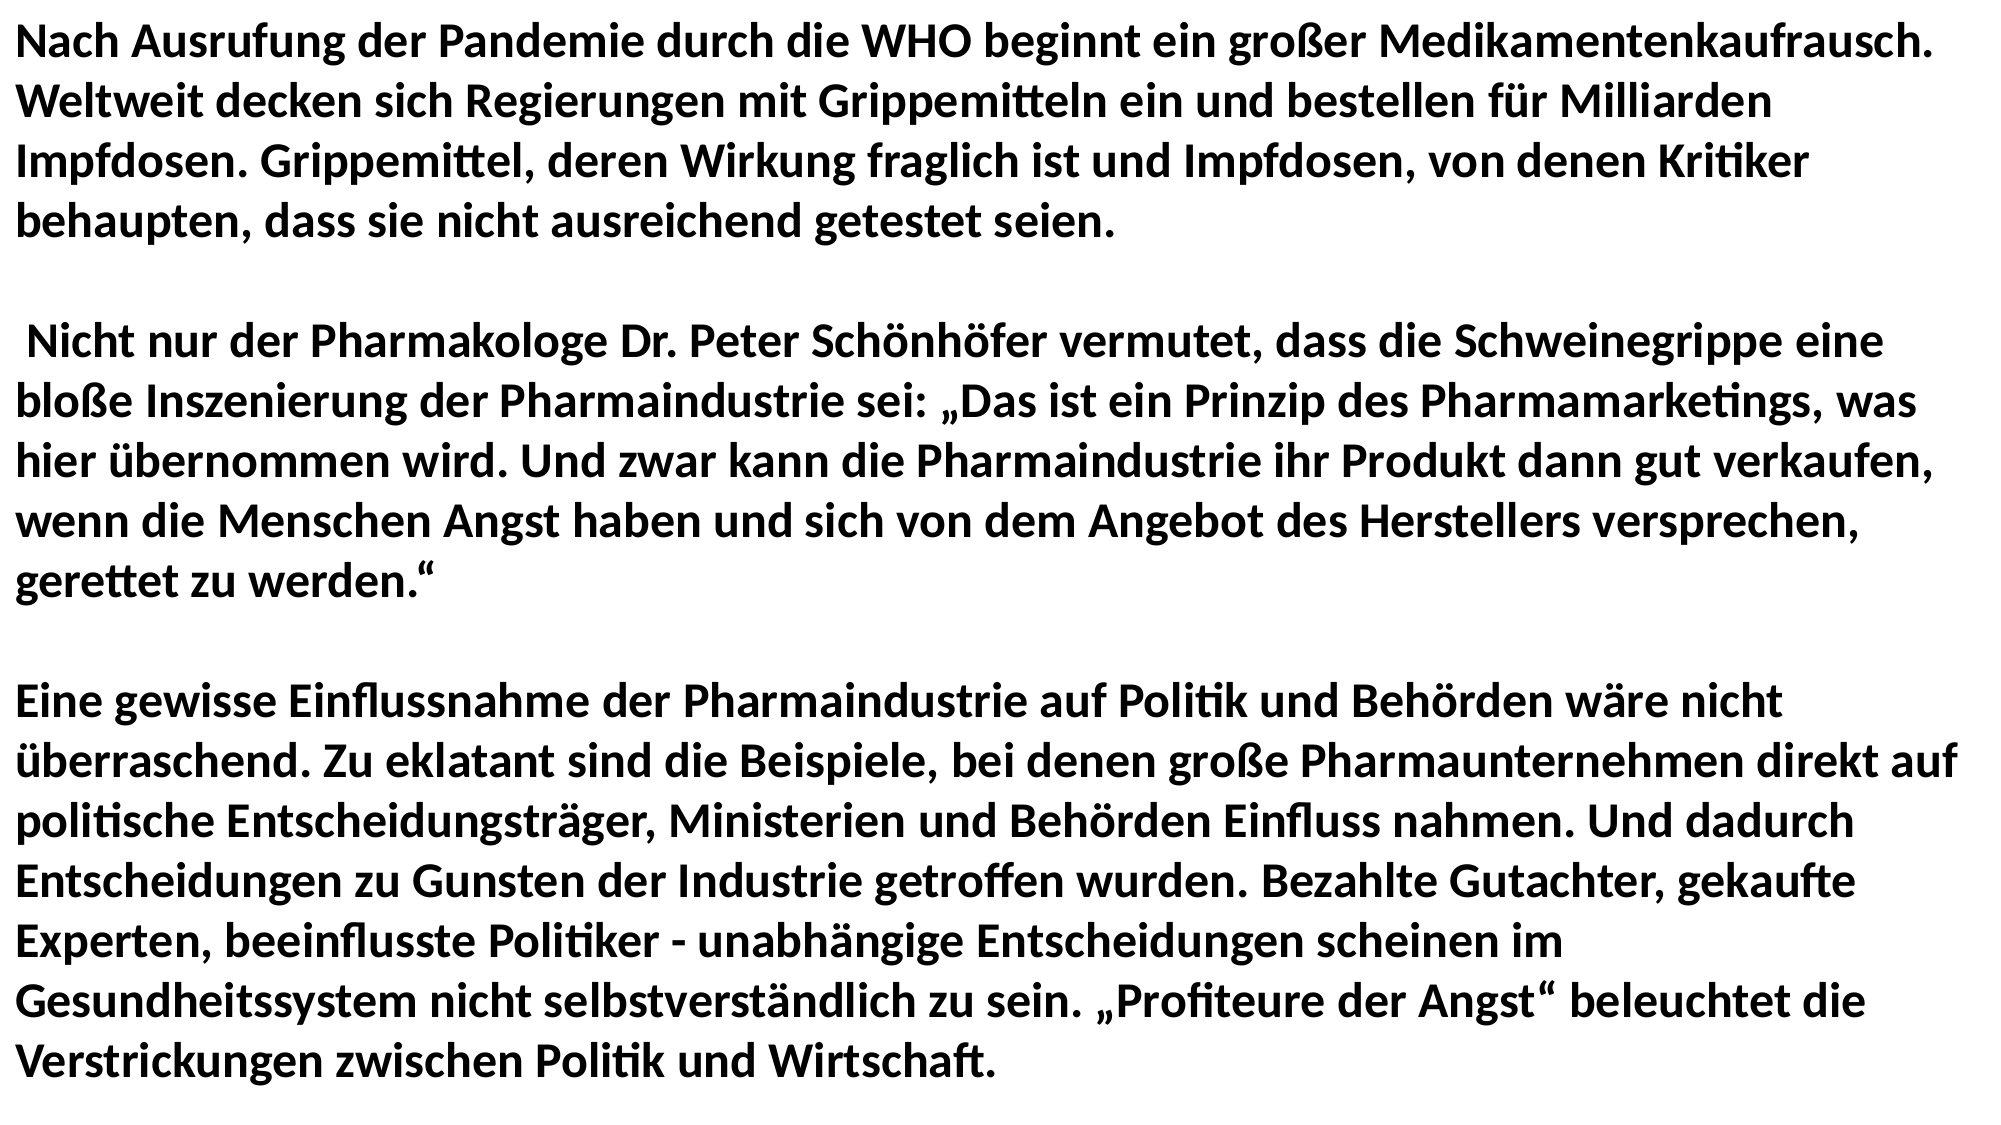

Nach Ausrufung der Pandemie durch die WHO beginnt ein großer Medikamentenkaufrausch. Weltweit decken sich Regierungen mit Grippemitteln ein und bestellen für Milliarden Impfdosen. Grippemittel, deren Wirkung fraglich ist und Impfdosen, von denen Kritiker behaupten, dass sie nicht ausreichend getestet seien.
 Nicht nur der Pharmakologe Dr. Peter Schönhöfer vermutet, dass die Schweinegrippe eine bloße Inszenierung der Pharmaindustrie sei: „Das ist ein Prinzip des Pharmamarketings, was hier übernommen wird. Und zwar kann die Pharmaindustrie ihr Produkt dann gut verkaufen, wenn die Menschen Angst haben und sich von dem Angebot des Herstellers versprechen, gerettet zu werden.“
Eine gewisse Einflussnahme der Pharmaindustrie auf Politik und Behörden wäre nicht überraschend. Zu eklatant sind die Beispiele, bei denen große Pharmaunternehmen direkt auf politische Entscheidungsträger, Ministerien und Behörden Einfluss nahmen. Und dadurch Entscheidungen zu Gunsten der Industrie getroffen wurden. Bezahlte Gutachter, gekaufte Experten, beeinflusste Politiker - unabhängige Entscheidungen scheinen im Gesundheitssystem nicht selbstverständlich zu sein. „Profiteure der Angst“ beleuchtet die Verstrickungen zwischen Politik und Wirtschaft.